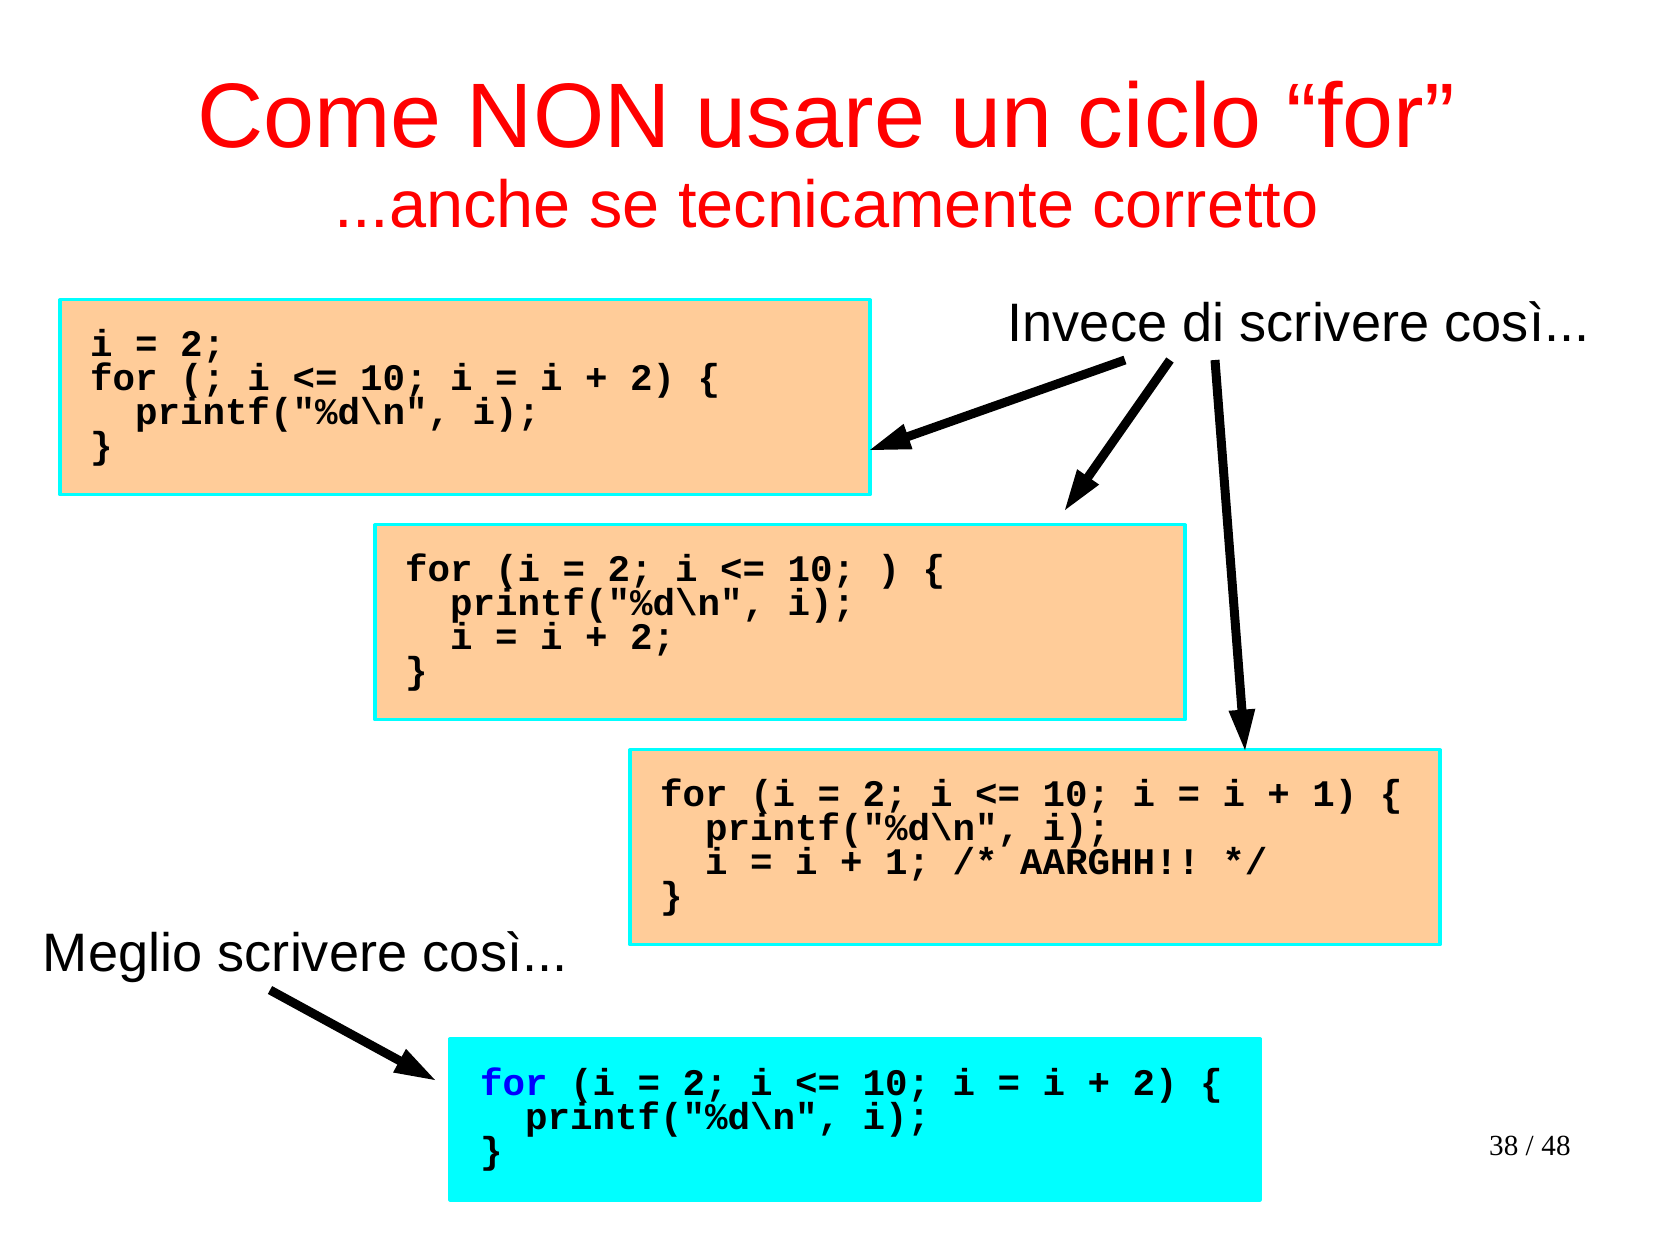

# Come NON usare un ciclo “for” ...anche se tecnicamente corretto
Invece di scrivere così...
i = 2;
for (; i <= 10; i = i + 2) {
 printf("%d\n", i);
}
for (i = 2; i <= 10; ) {
 printf("%d\n", i);
 i = i + 2;
}
for (i = 2; i <= 10; i = i + 1) {
 printf("%d\n", i);
 i = i + 1; /* AARGHH!! */
}
Meglio scrivere così...
for (i = 2; i <= 10; i = i + 2) {
 printf("%d\n", i);
}
Linguaggio C: strutture di controllo
38